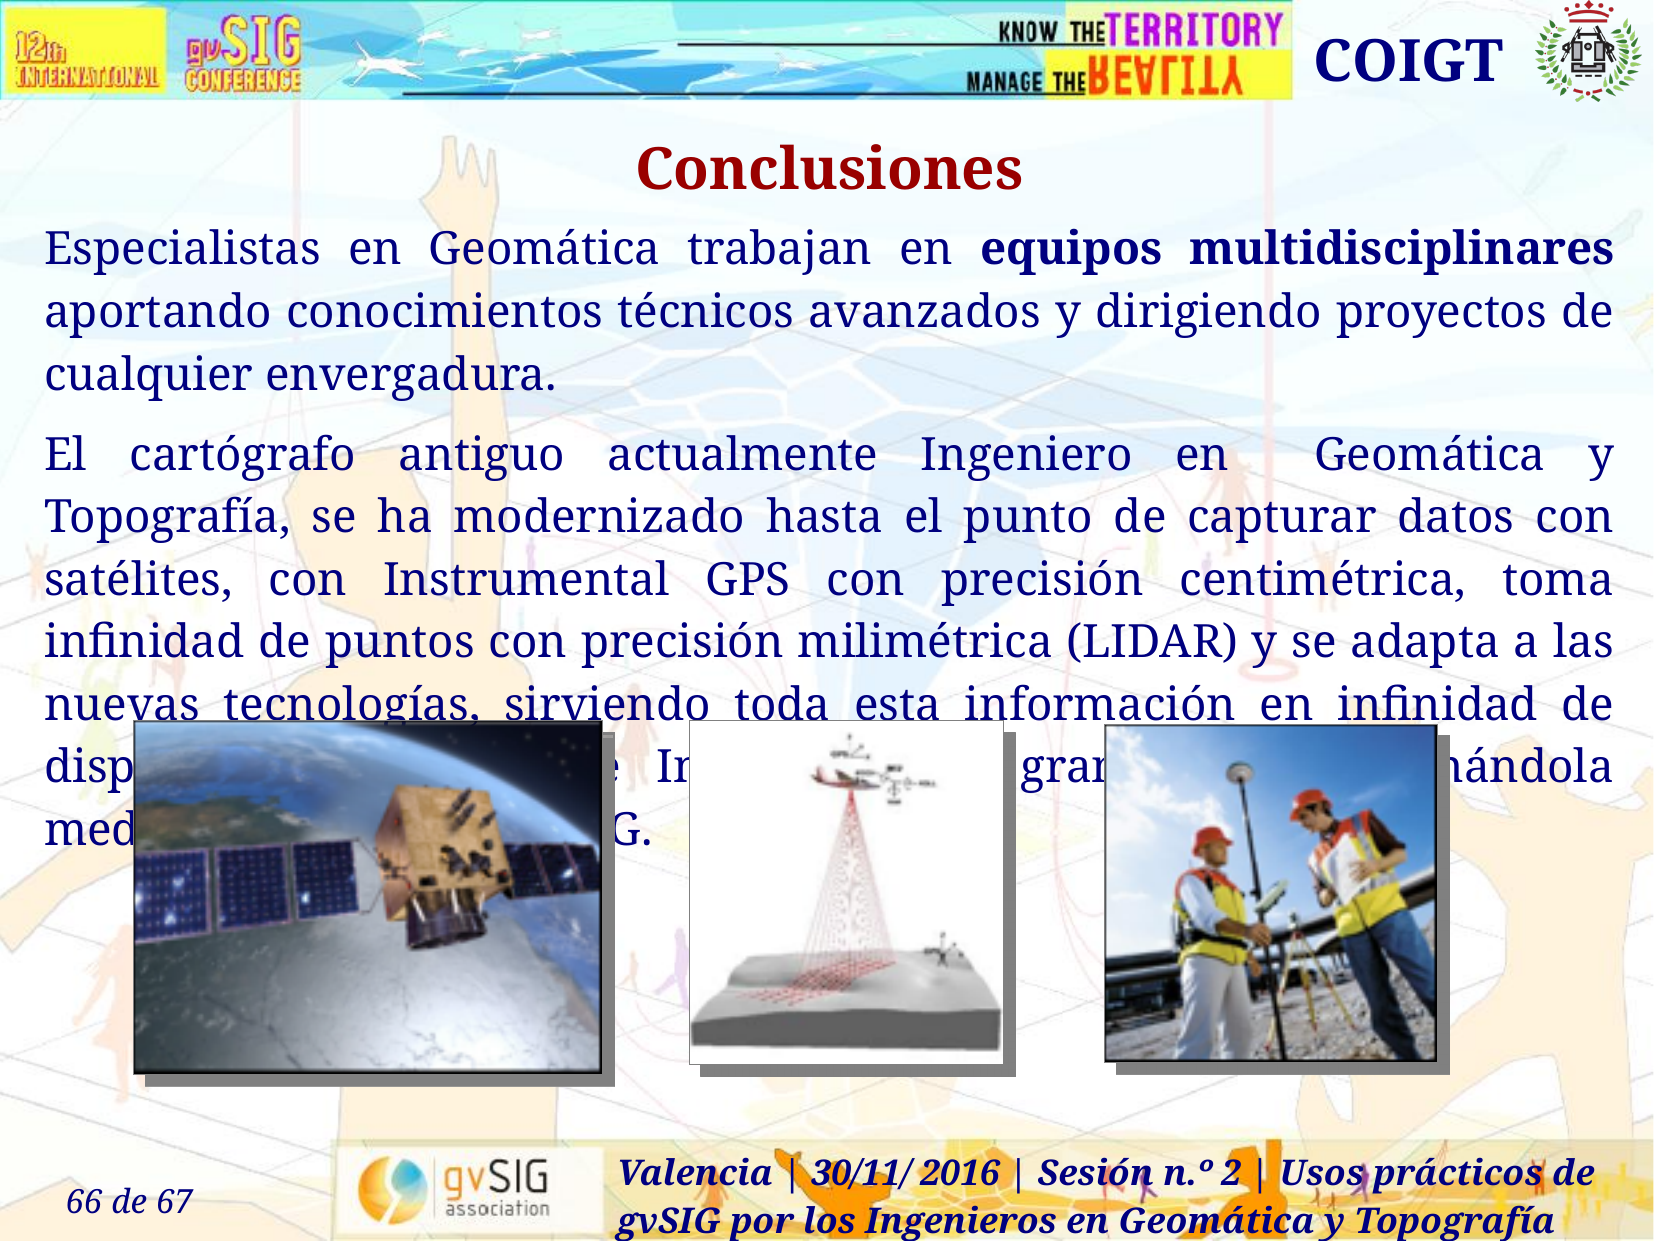

COIGT
Valencia | 30/11/ 2016 | Sesión n.º 2 | Usos prácticos de gvSIG por los Ingenieros en Geomática y Topografía
 de 67
Conclusiones
Especialistas en Geomática trabajan en equipos multidisciplinares aportando conocimientos técnicos avanzados y dirigiendo proyectos de cualquier envergadura.
El cartógrafo antiguo actualmente Ingeniero en Geomática y Topografía, se ha modernizado hasta el punto de capturar datos con satélites, con Instrumental GPS con precisión centimétrica, toma infinidad de puntos con precisión milimétrica (LIDAR) y se adapta a las nuevas tecnologías, sirviendo toda esta información en infinidad de dispositivos a través de Internet y en gran parte gestionándola mediante el software gvSIG.